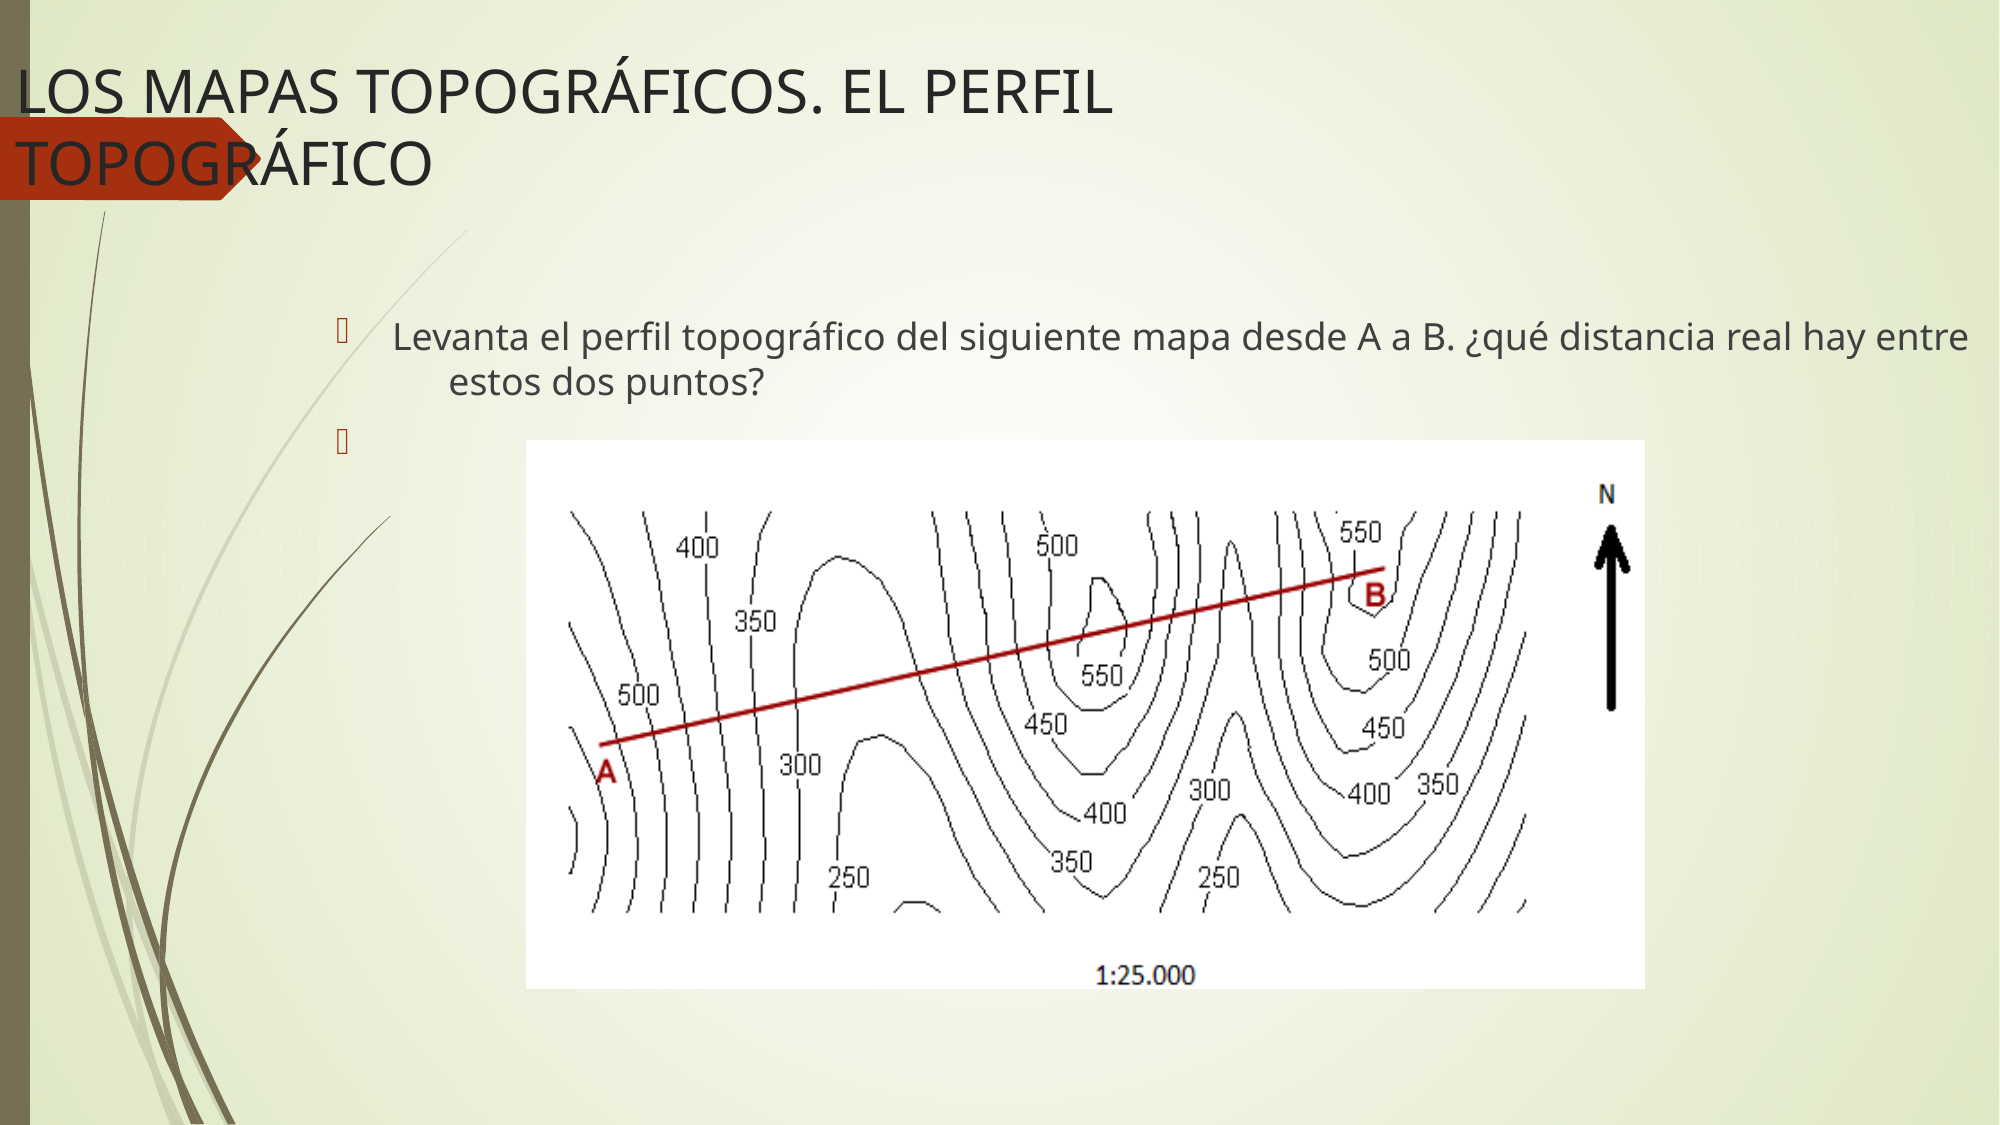

# LOS MAPAS TOPOGRÁFICOS. EL PERFIL TOPOGRÁFICO
Levanta el perfil topográfico del siguiente mapa desde A a B. ¿qué distancia real hay entre estos dos puntos?